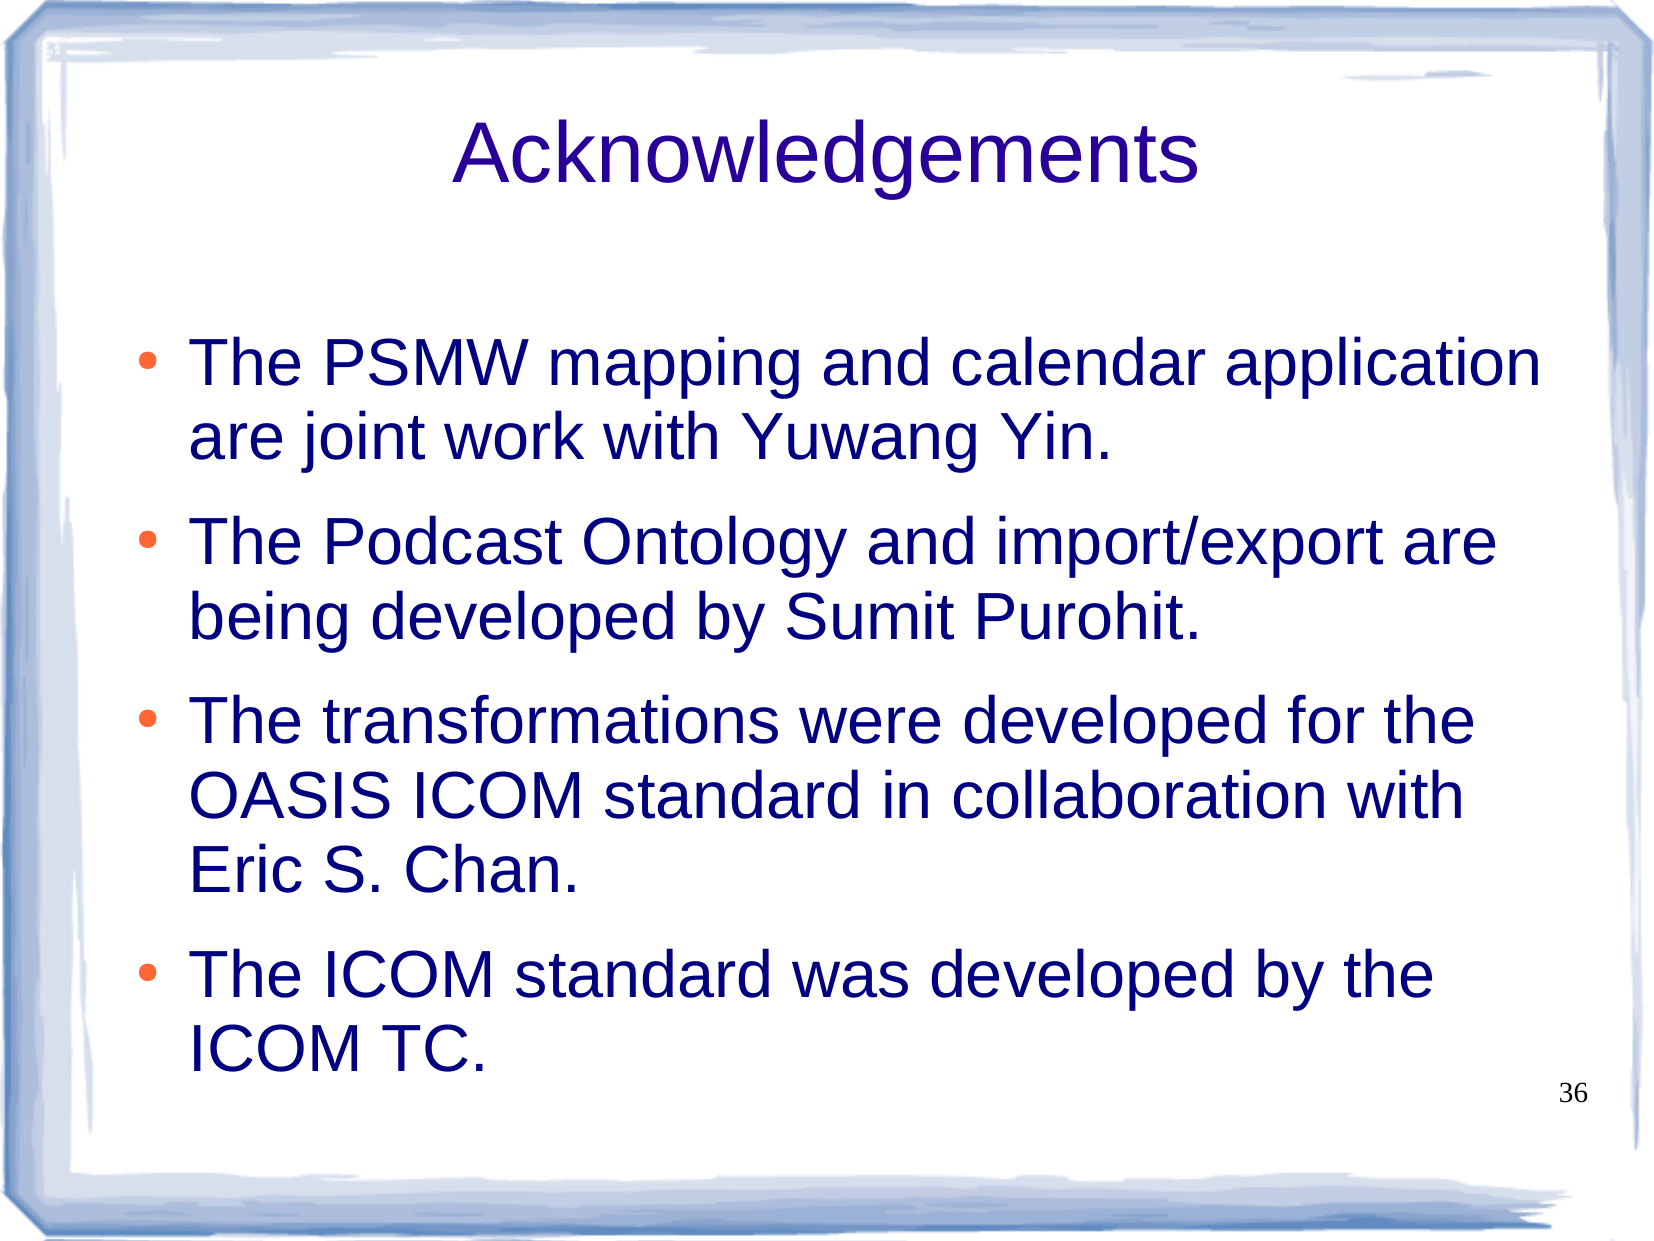

# Acknowledgements
The PSMW mapping and calendar application are joint work with Yuwang Yin.
The Podcast Ontology and import/export are being developed by Sumit Purohit.
The transformations were developed for the OASIS ICOM standard in collaboration with Eric S. Chan.
The ICOM standard was developed by the ICOM TC.
36